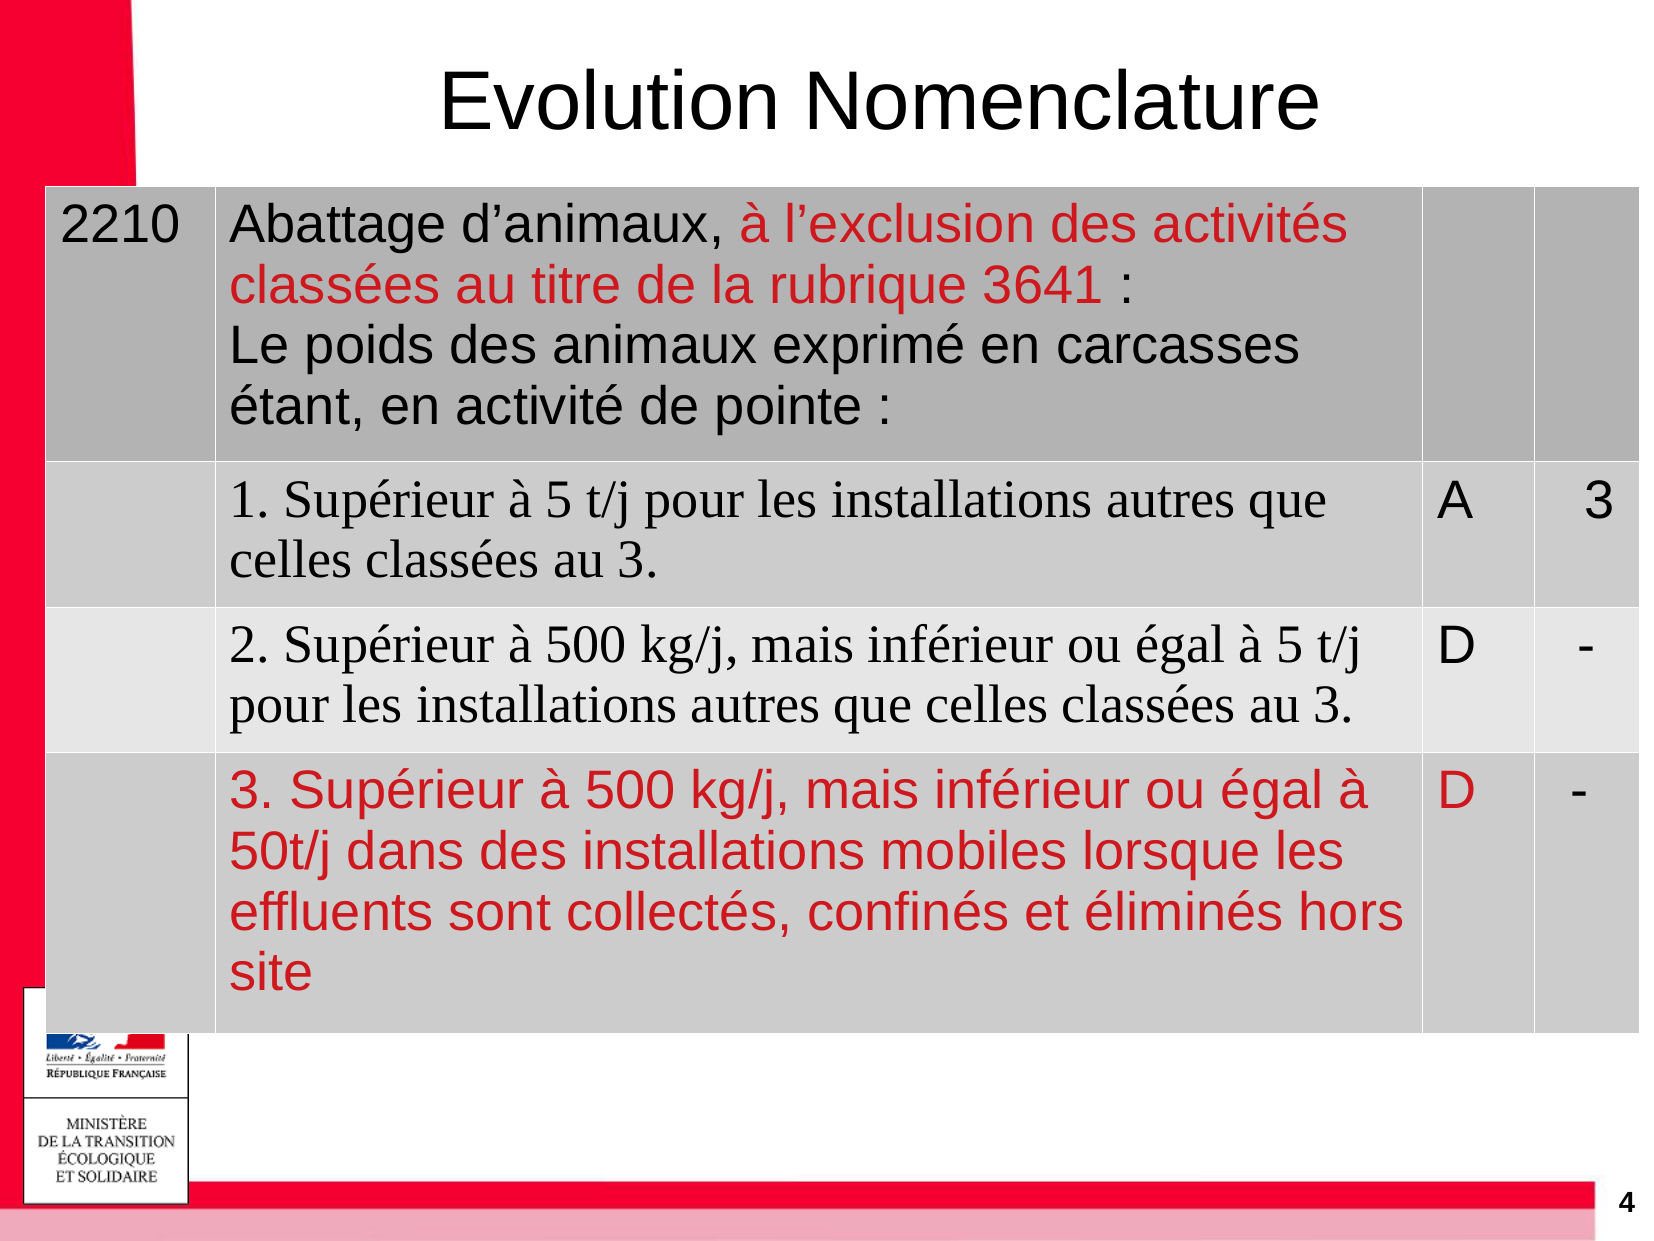

Evolution Nomenclature
| 2210 | Abattage d’animaux, à l’exclusion des activités classées au titre de la rubrique 3641 : Le poids des animaux exprimé en carcasses étant, en activité de pointe : | | |
| --- | --- | --- | --- |
| | 1. Supérieur à 5 t/j pour les installations autres que celles classées au 3. | A | 3 |
| | 2. Supérieur à 500 kg/j, mais inférieur ou égal à 5 t/j pour les installations autres que celles classées au 3. | D | - |
| | 3. Supérieur à 500 kg/j, mais inférieur ou égal à 50t/j dans des installations mobiles lorsque les effluents sont collectés, confinés et éliminés hors site | D | - |